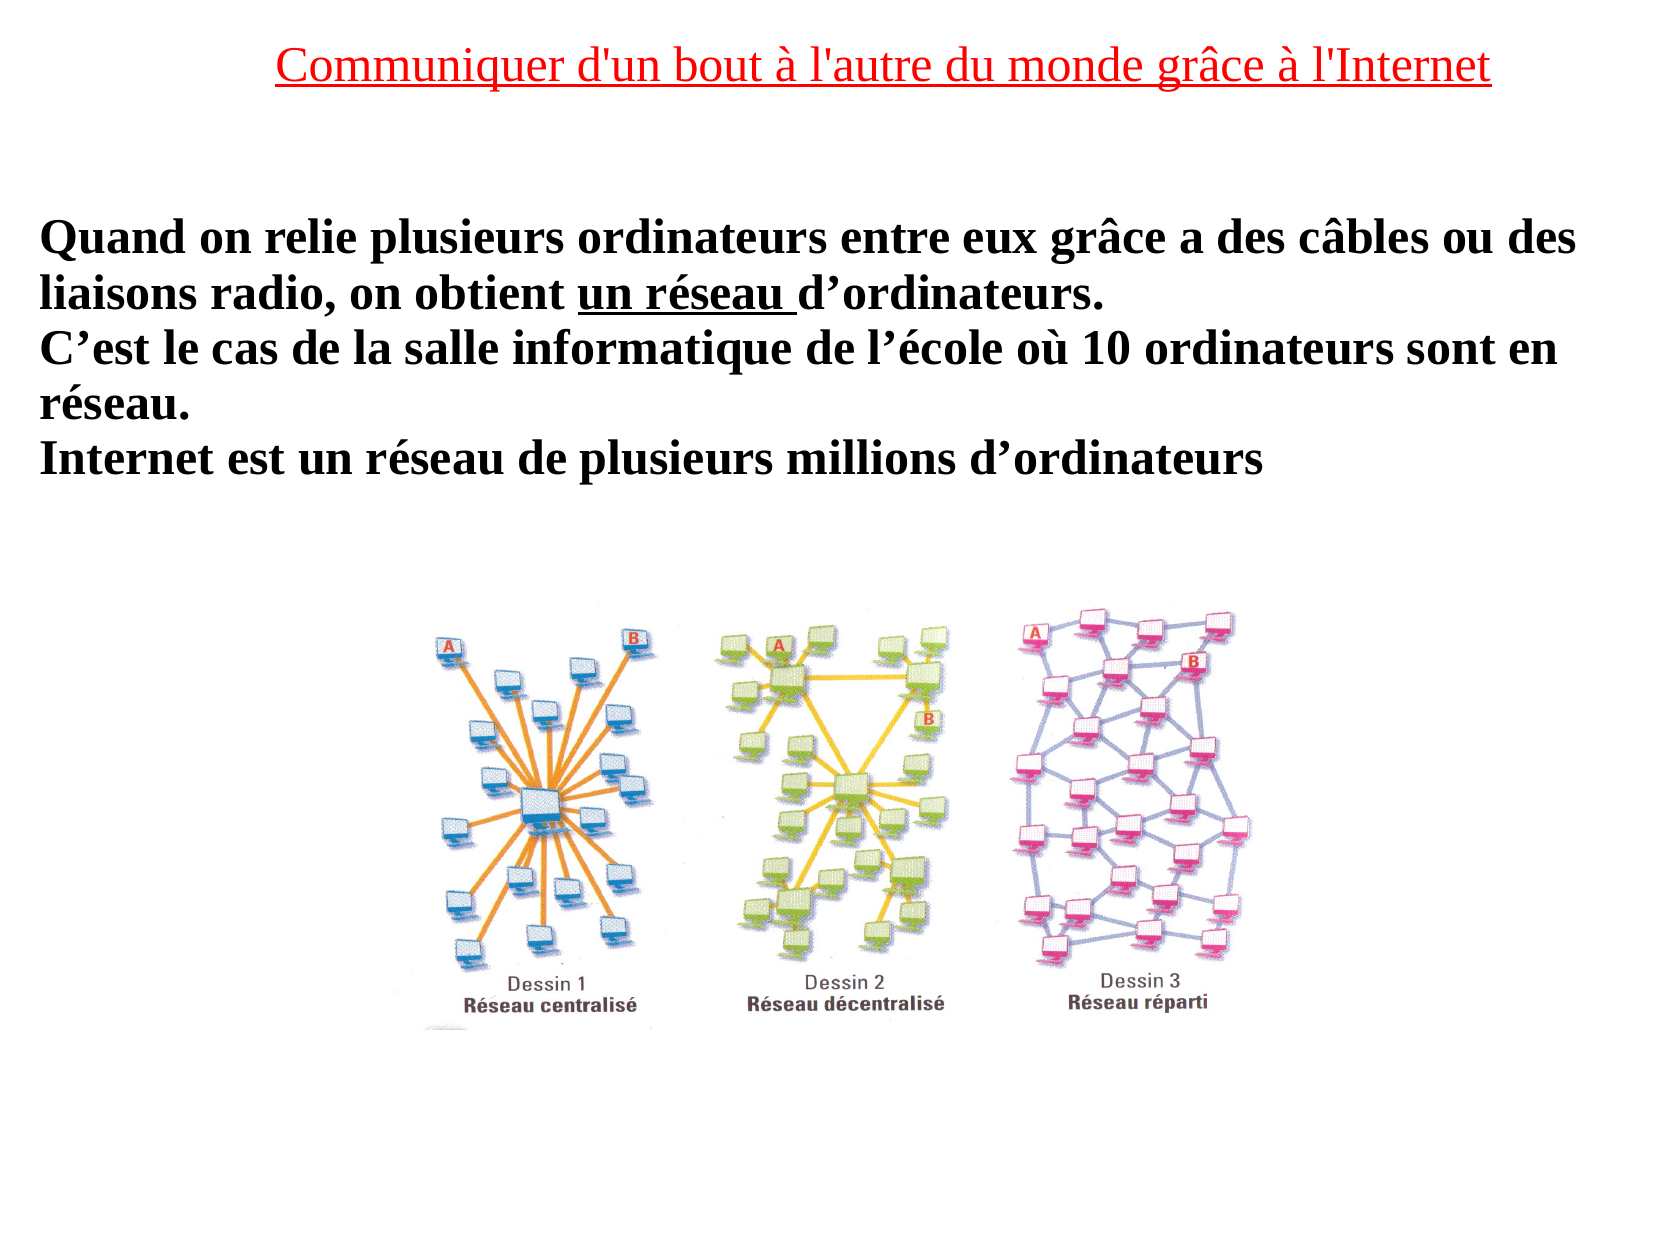

Communiquer d'un bout à l'autre du monde grâce à l'Internet
Quand on relie plusieurs ordinateurs entre eux grâce a des câbles ou des liaisons radio, on obtient un réseau d’ordinateurs.
C’est le cas de la salle informatique de l’école où 10 ordinateurs sont en réseau.
Internet est un réseau de plusieurs millions d’ordinateurs